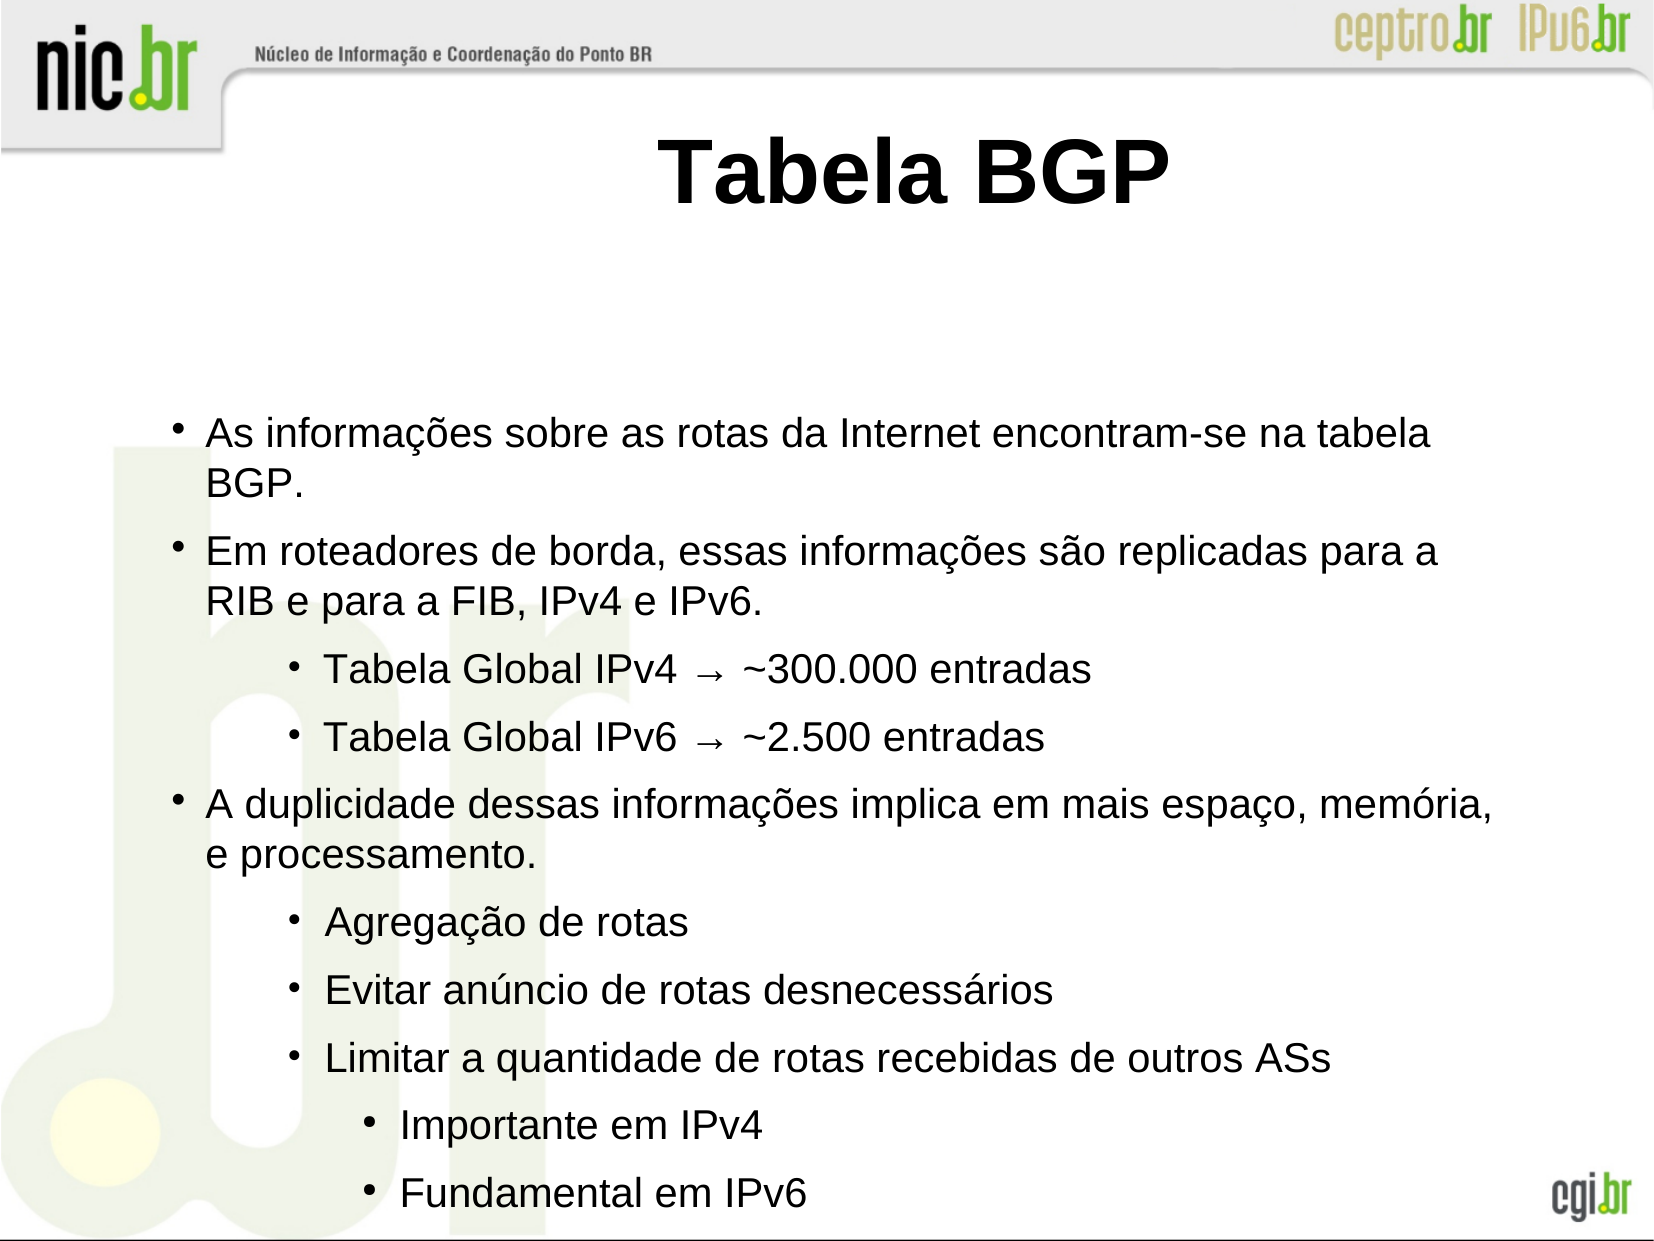

Tabela BGP
As informações sobre as rotas da Internet encontram-se na tabela BGP.
Em roteadores de borda, essas informações são replicadas para a RIB e para a FIB, IPv4 e IPv6.
Tabela Global IPv4 → ~300.000 entradas
Tabela Global IPv6 → ~2.500 entradas
A duplicidade dessas informações implica em mais espaço, memória, e processamento.
Agregação de rotas
Evitar anúncio de rotas desnecessários
Limitar a quantidade de rotas recebidas de outros ASs
Importante em IPv4
Fundamental em IPv6